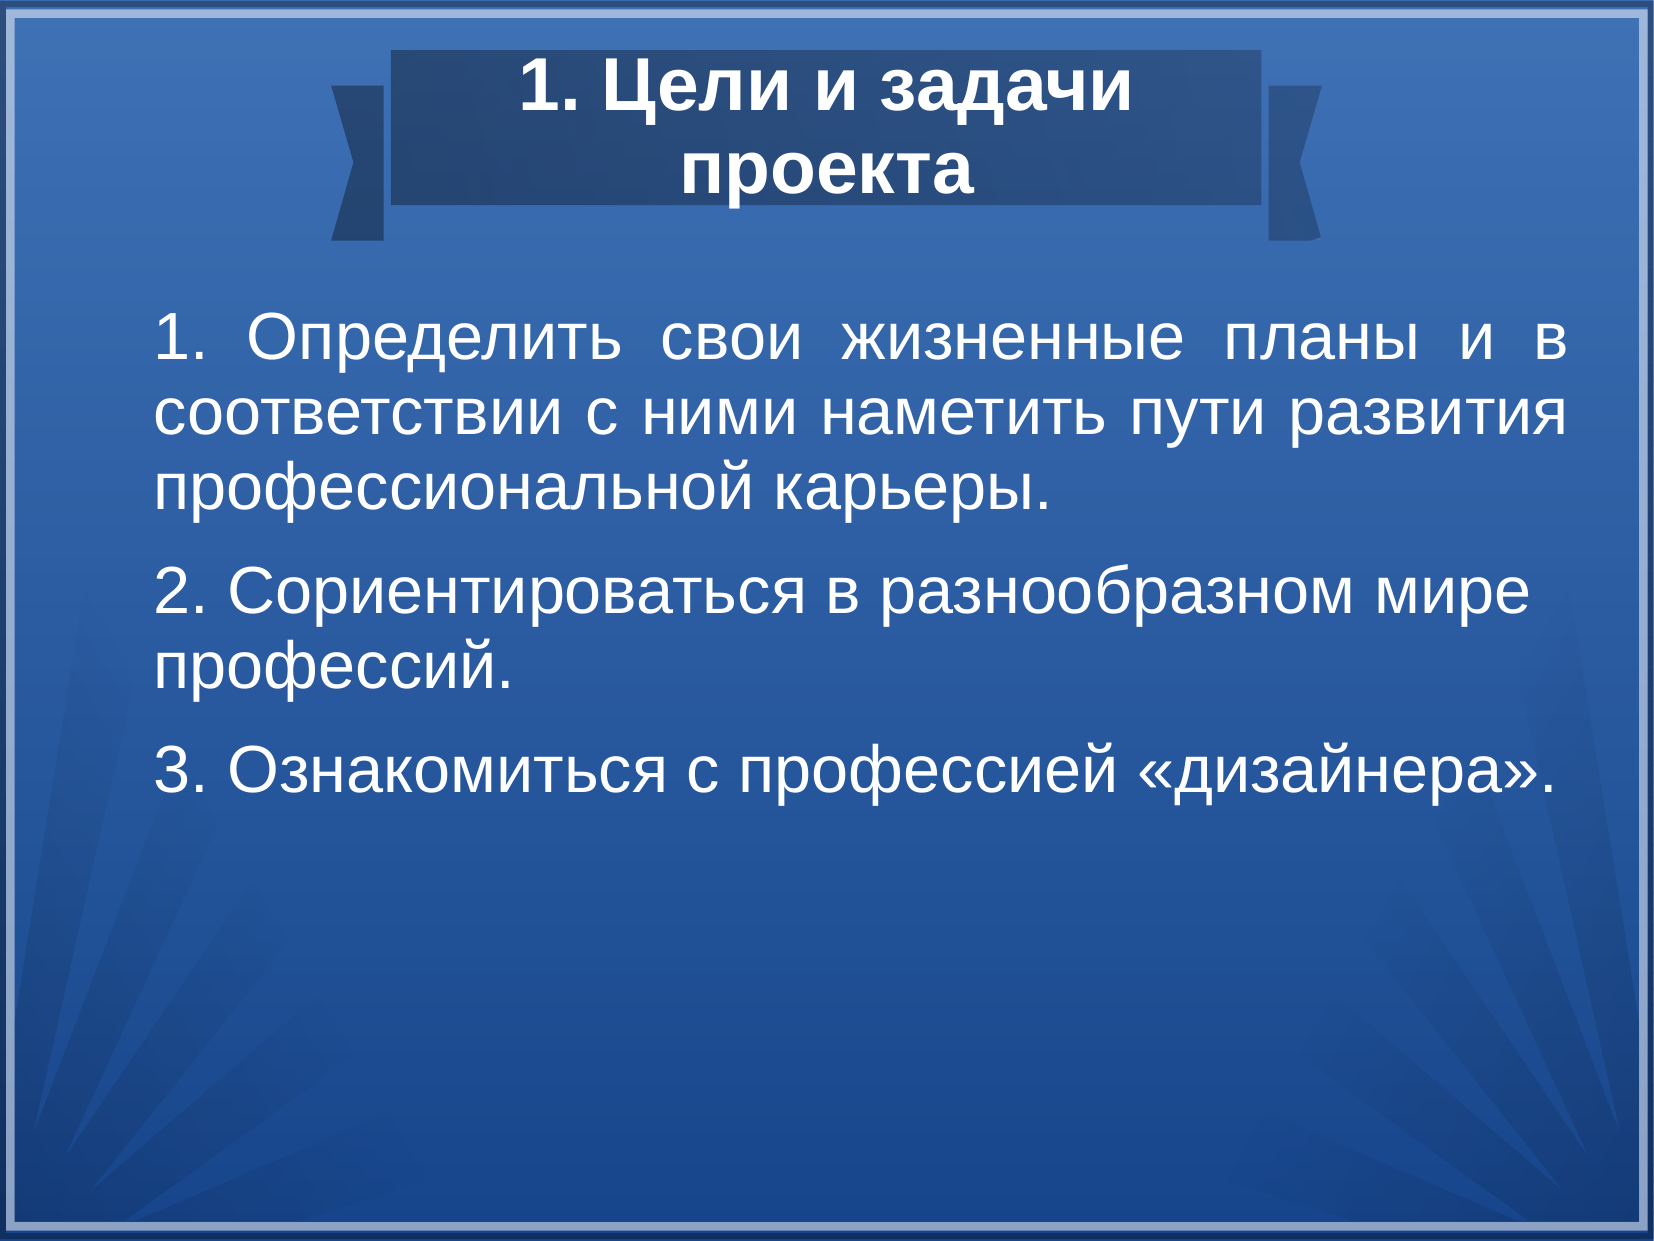

# 1. Цели и задачи проекта
1. Определить свои жизненные планы и в соответствии с ними наметить пути развития профессиональной карьеры.
2. Сориентироваться в разнообразном мире профессий.
3. Ознакомиться с профессией «дизайнера».